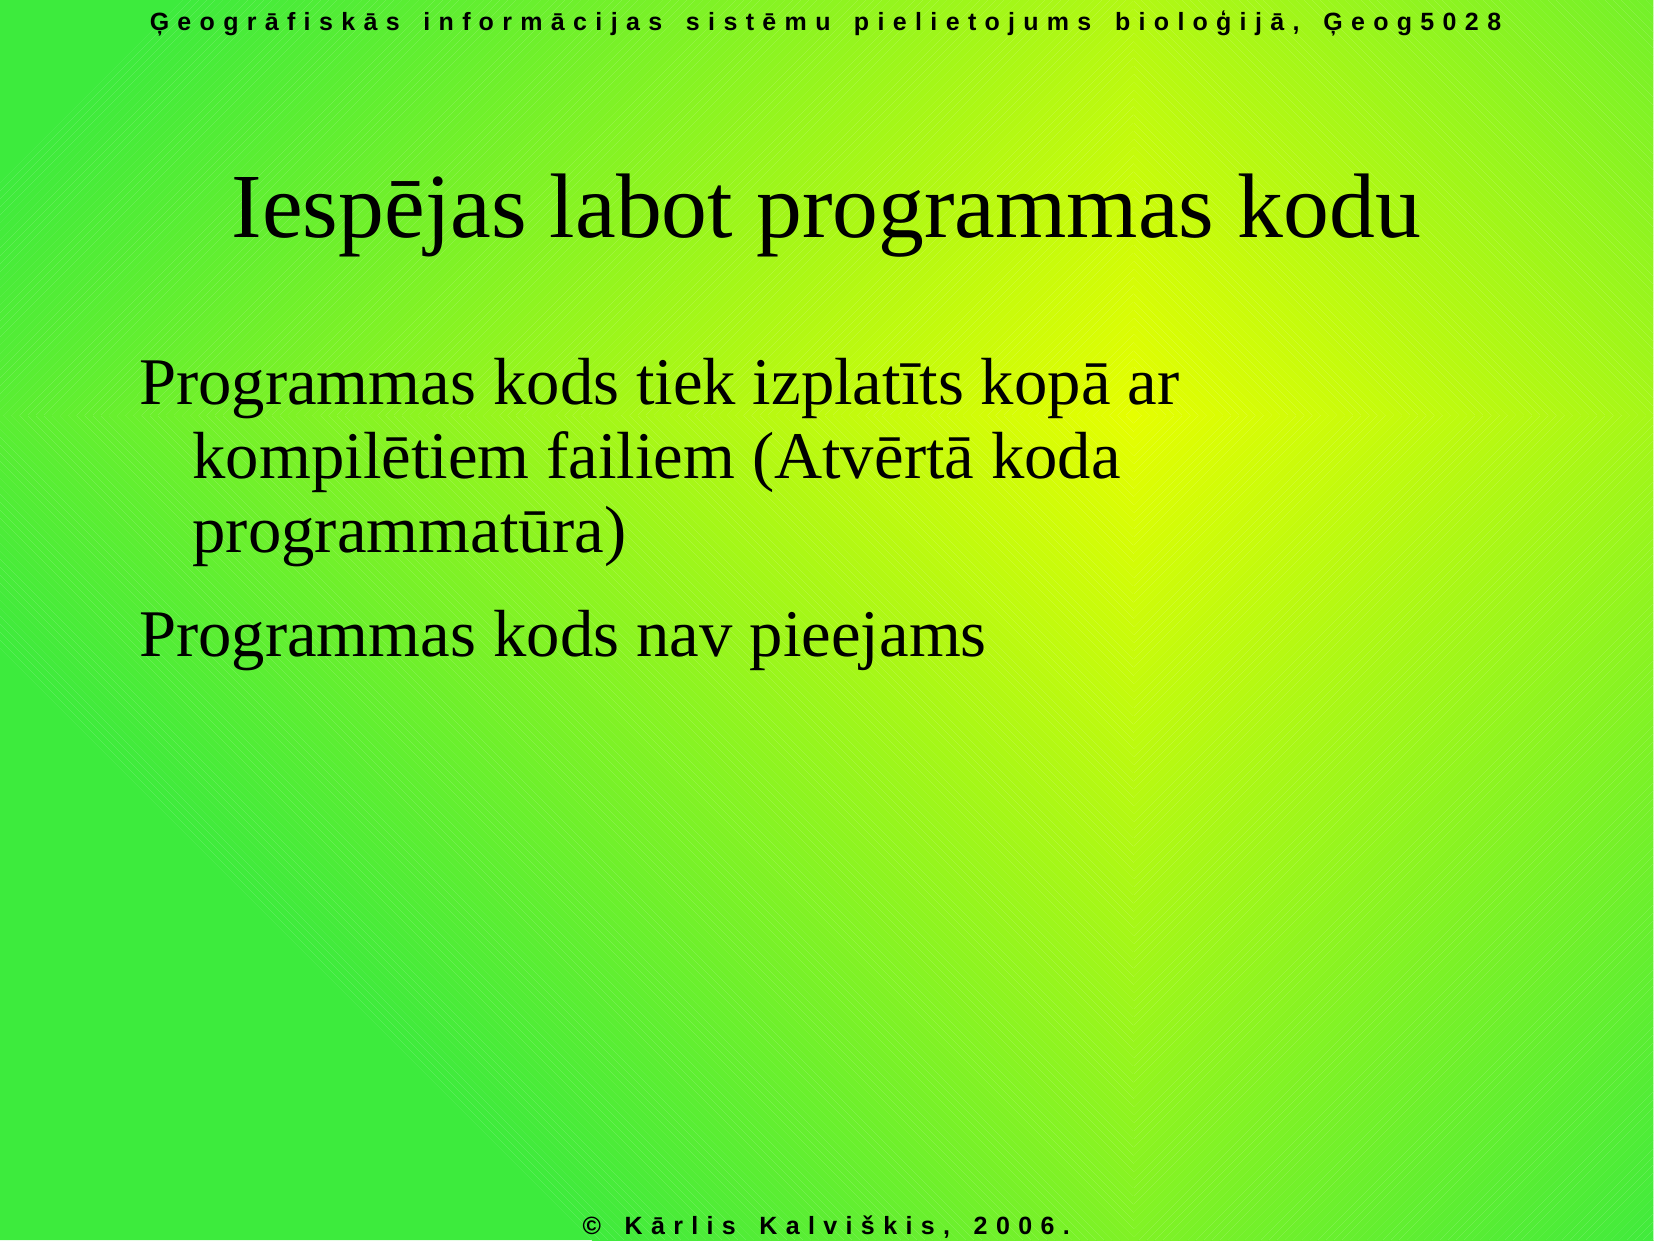

# Iespējas labot programmas kodu
Programmas kods tiek izplatīts kopā ar kompilētiem failiem (Atvērtā koda programmatūra)
Programmas kods nav pieejams